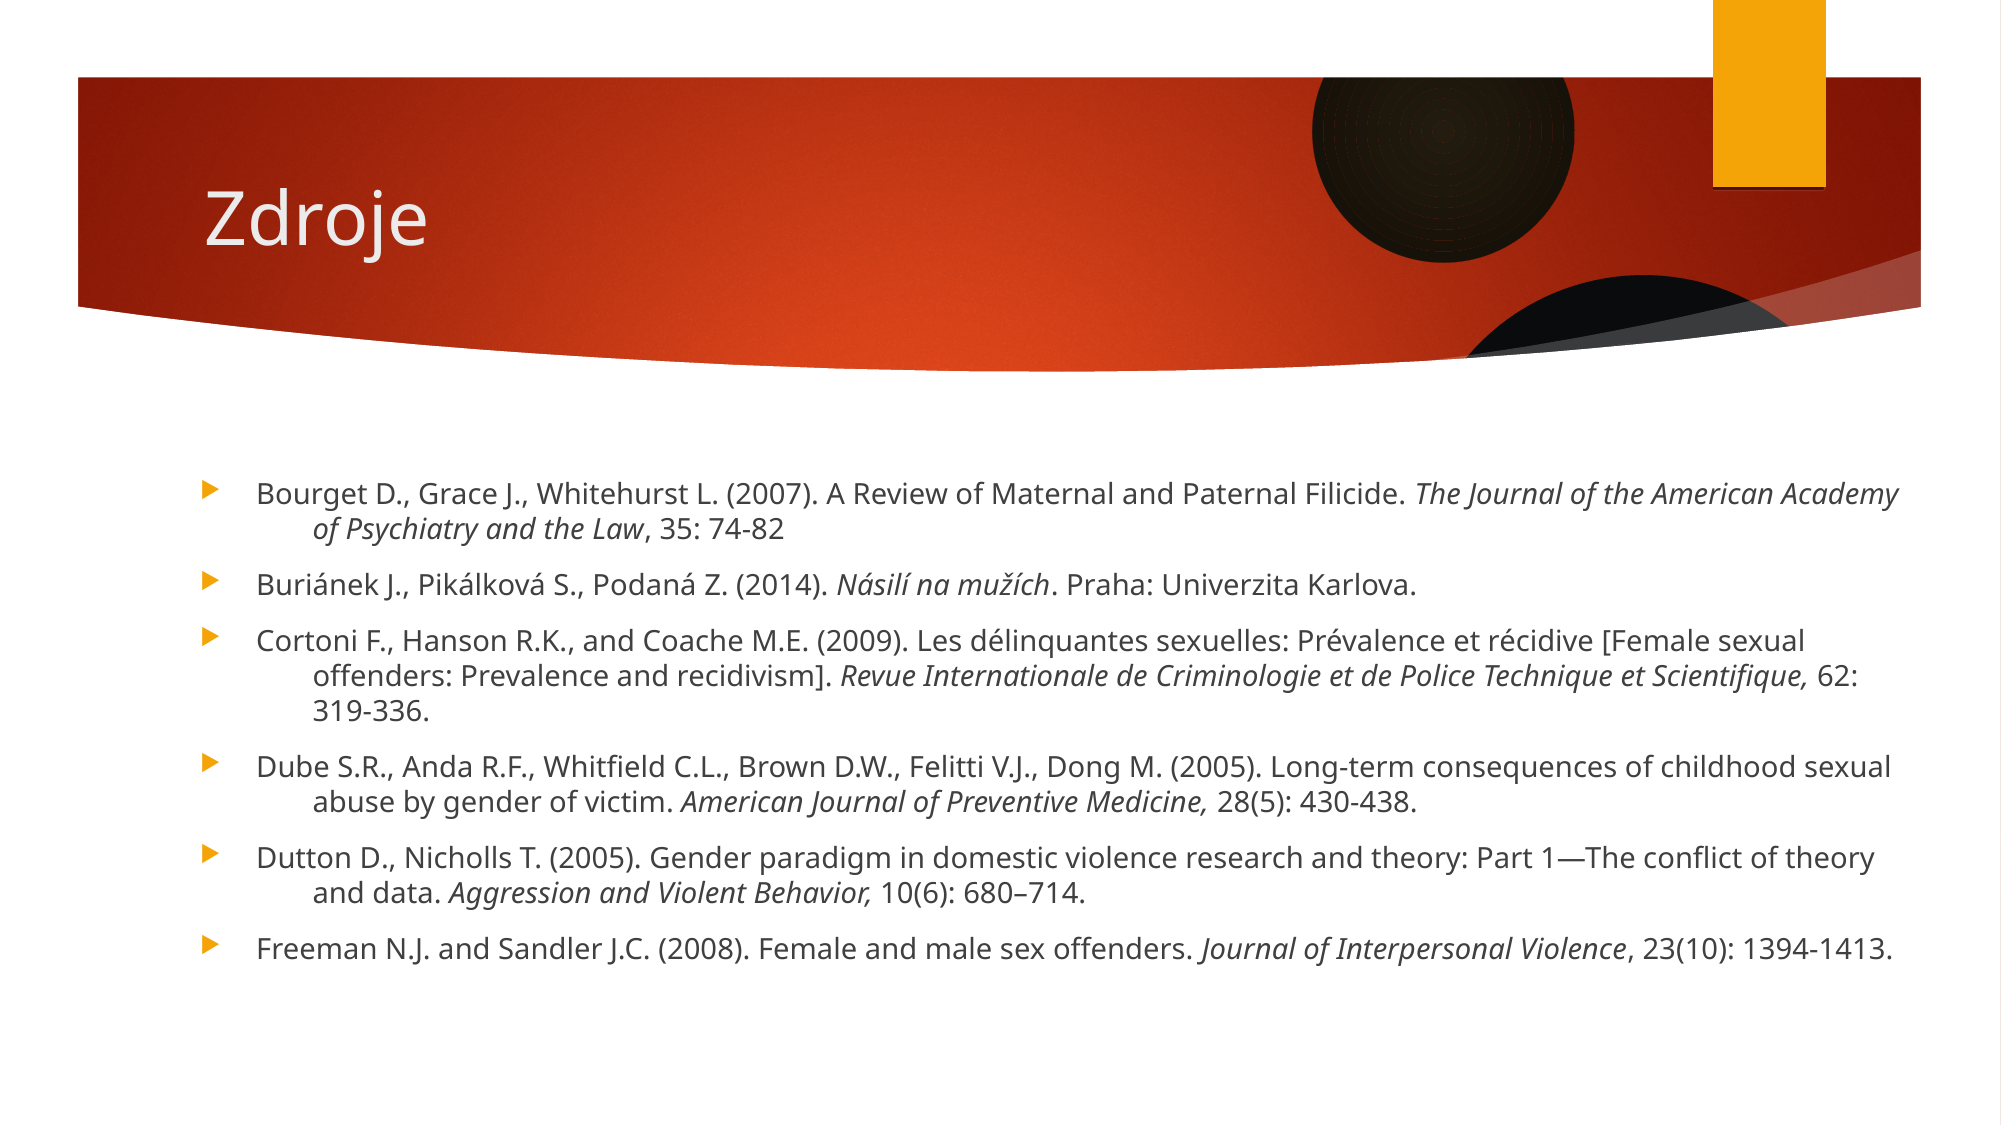

# Zdroje
Bourget D., Grace J., Whitehurst L. (2007). A Review of Maternal and Paternal Filicide. The Journal of the American Academy of Psychiatry and the Law, 35: 74-82
Buriánek J., Pikálková S., Podaná Z. (2014). Násilí na mužích. Praha: Univerzita Karlova.
Cortoni F., Hanson R.K., and Coache M.E. (2009). Les délinquantes sexuelles: Prévalence et récidive [Female sexual offenders: Prevalence and recidivism]. Revue Internationale de Criminologie et de Police Technique et Scientifique, 62: 319-336.
Dube S.R., Anda R.F., Whitfield C.L., Brown D.W., Felitti V.J., Dong M. (2005). Long-term consequences of childhood sexual abuse by gender of victim. American Journal of Preventive Medicine, 28(5): 430-438.
Dutton D., Nicholls T. (2005). Gender paradigm in domestic violence research and theory: Part 1—The conflict of theory and data. Aggression and Violent Behavior, 10(6): 680–714.
Freeman N.J. and Sandler J.C. (2008). Female and male sex offenders. Journal of Interpersonal Violence, 23(10): 1394-1413.